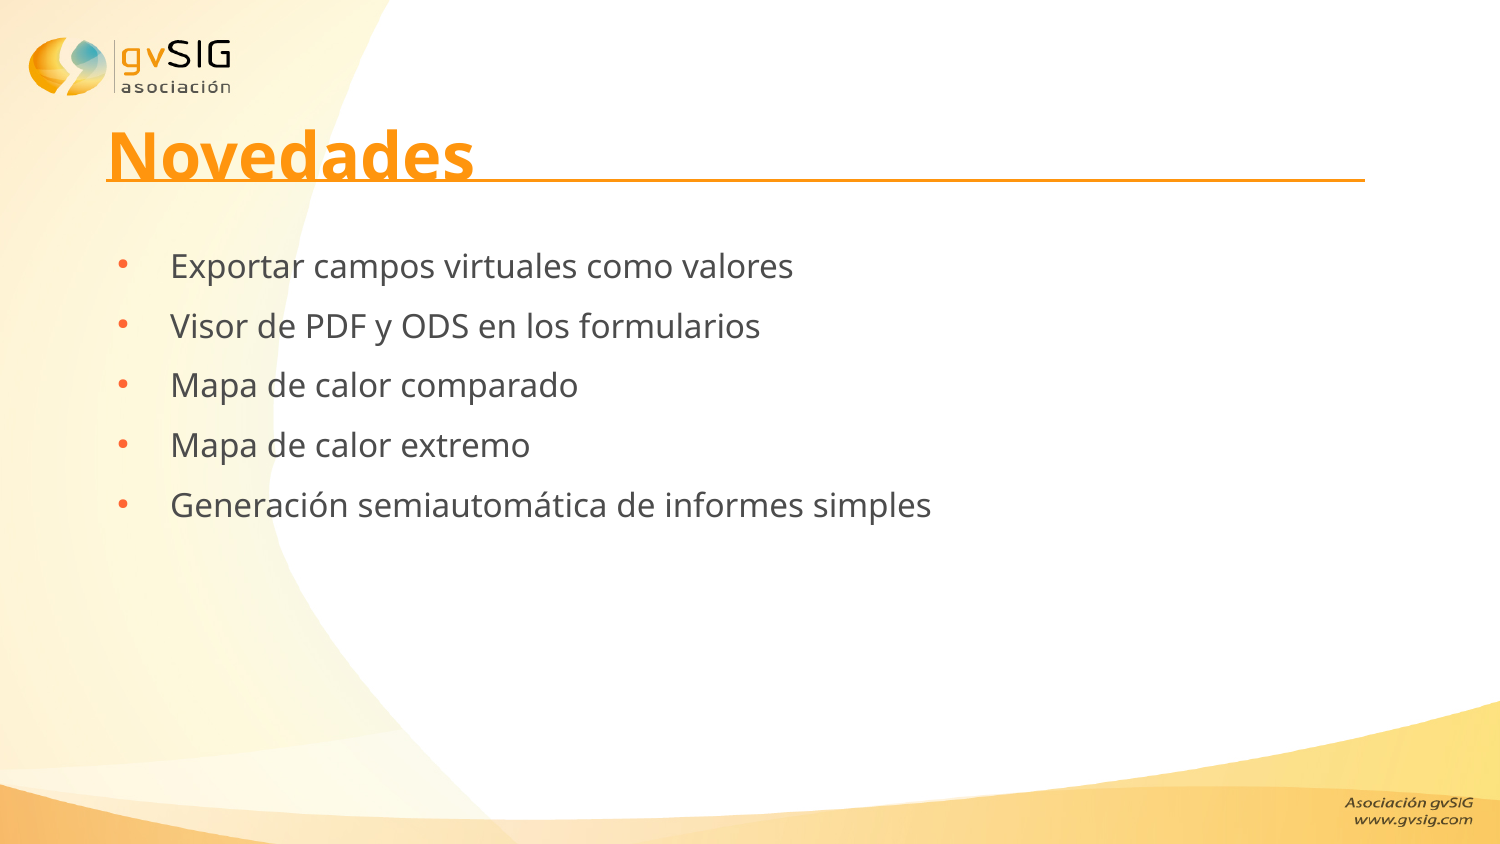

# Novedades
Exportar campos virtuales como valores
Visor de PDF y ODS en los formularios
Mapa de calor comparado
Mapa de calor extremo
Generación semiautomática de informes simples